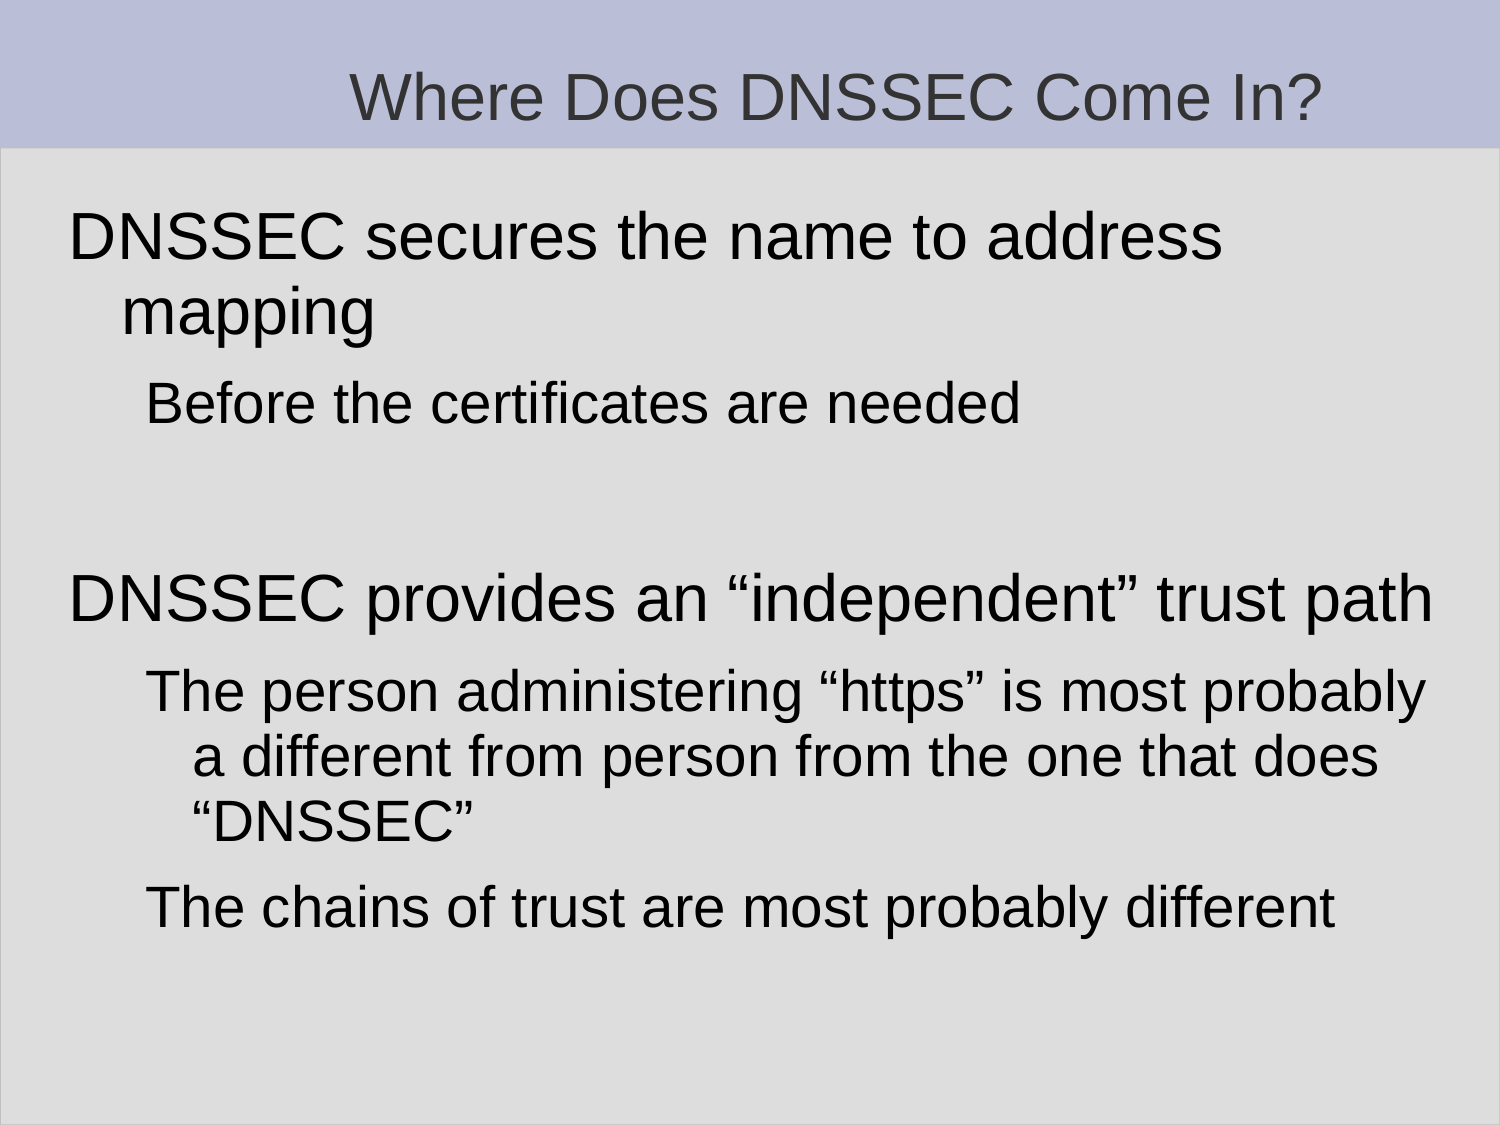

# Where Does DNSSEC Come In?
DNSSEC secures the name to address mapping
Before the certificates are needed
DNSSEC provides an “independent” trust path
The person administering “https” is most probably a different from person from the one that does “DNSSEC”
The chains of trust are most probably different